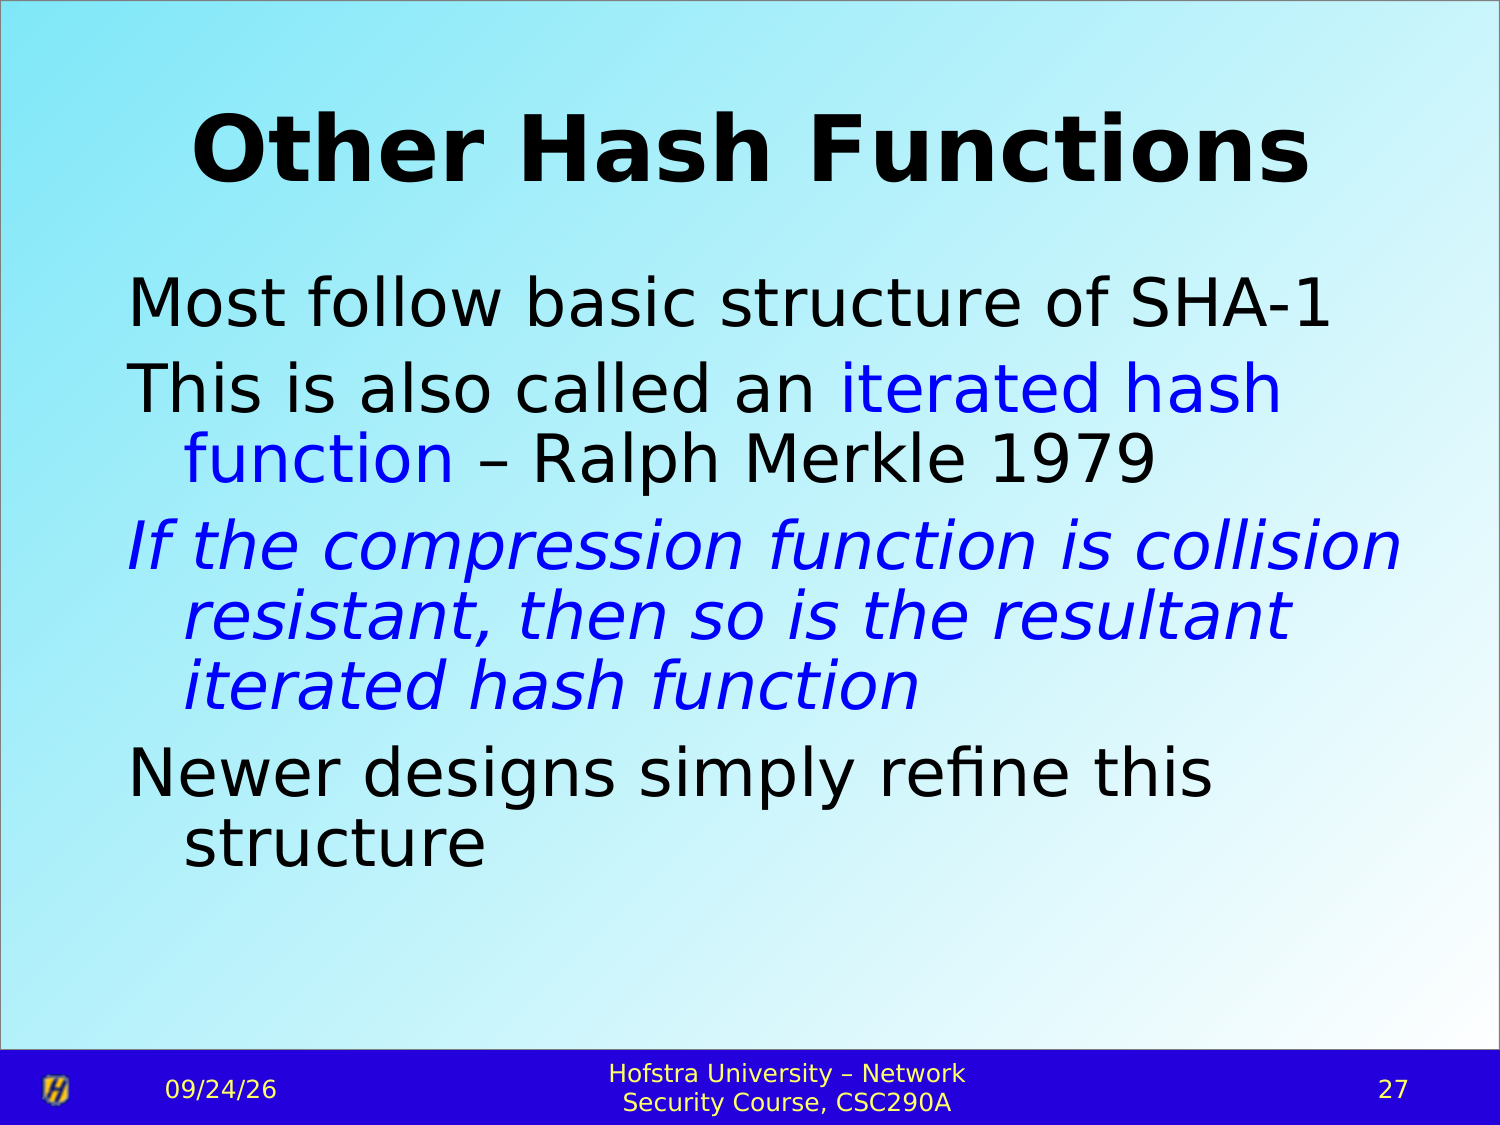

# Other Hash Functions
Most follow basic structure of SHA-1
This is also called an iterated hash function – Ralph Merkle 1979
If the compression function is collision resistant, then so is the resultant iterated hash function
Newer designs simply refine this structure
27